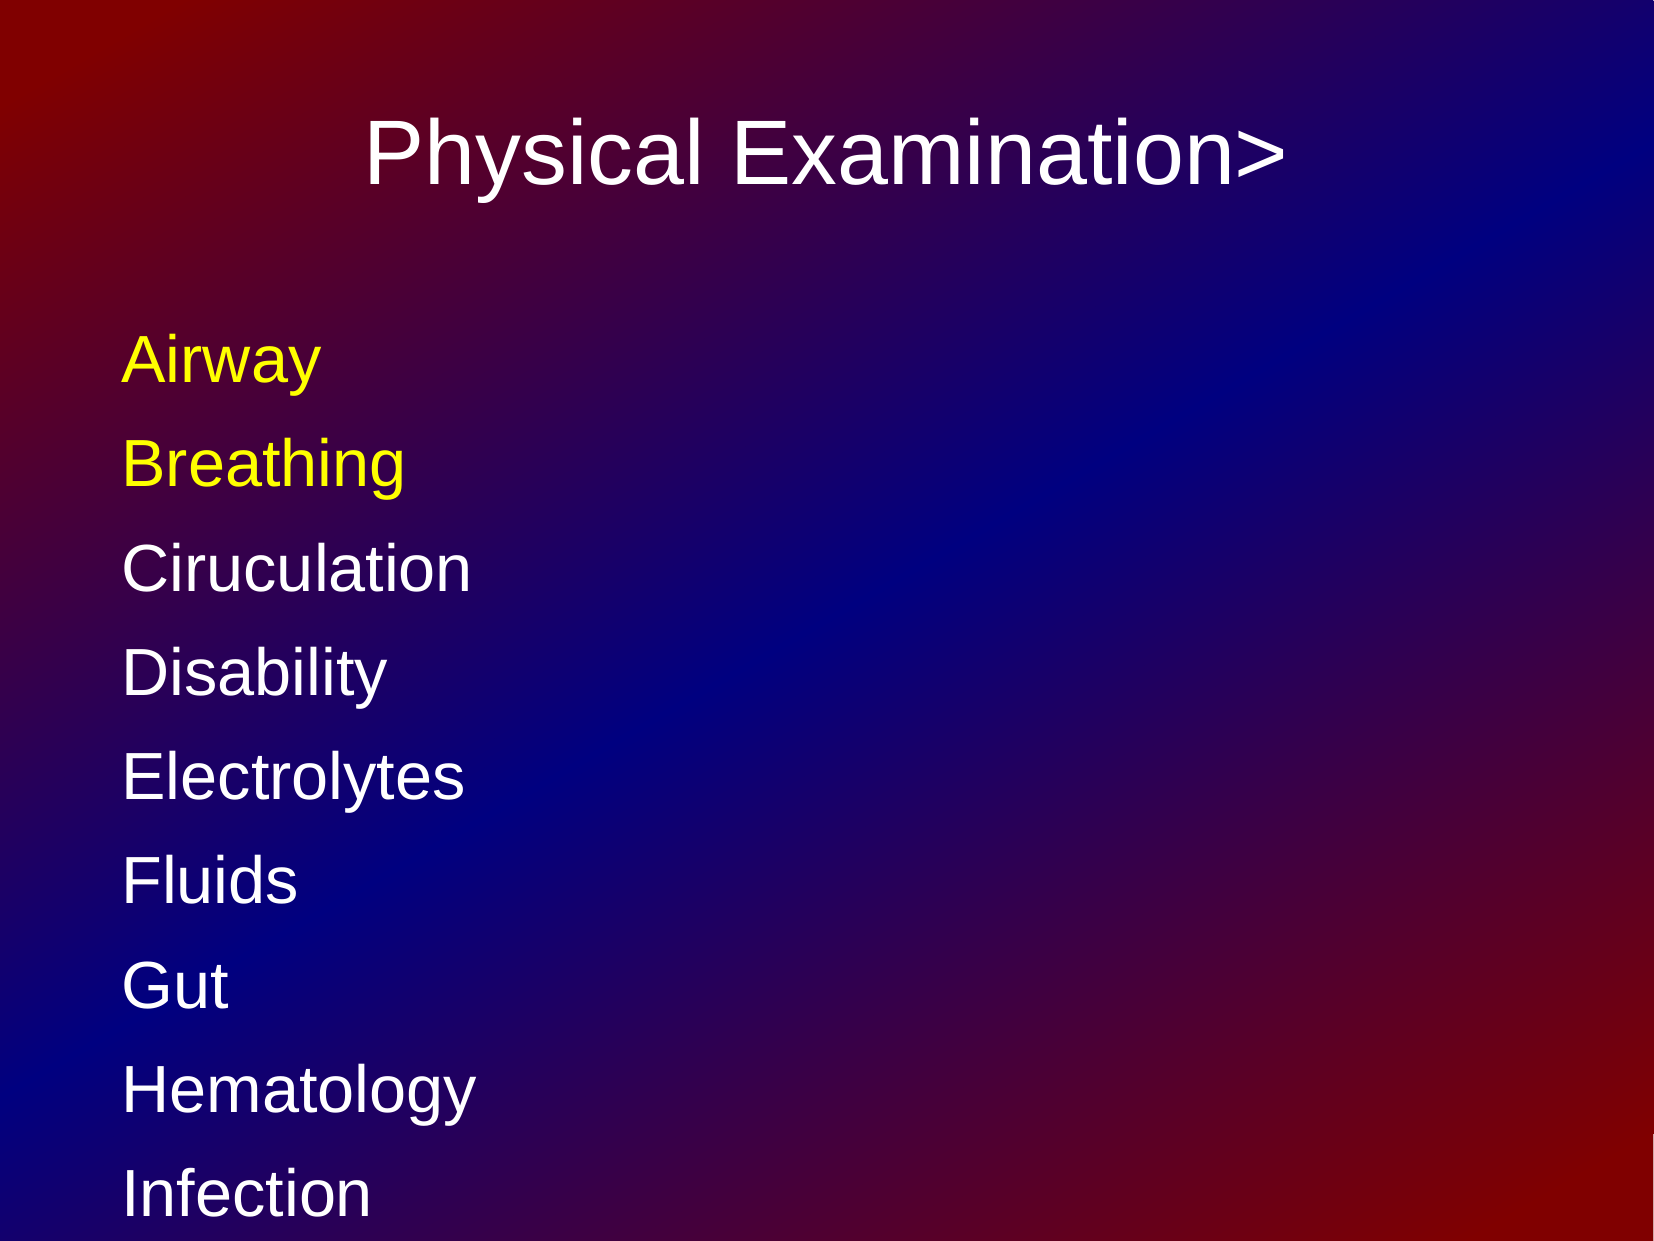

# Physical Examination>
Airway
Breathing
Ciruculation
Disability
Electrolytes
Fluids
Gut
Hematology
Infection
Lines
Med, Nutrition, ....